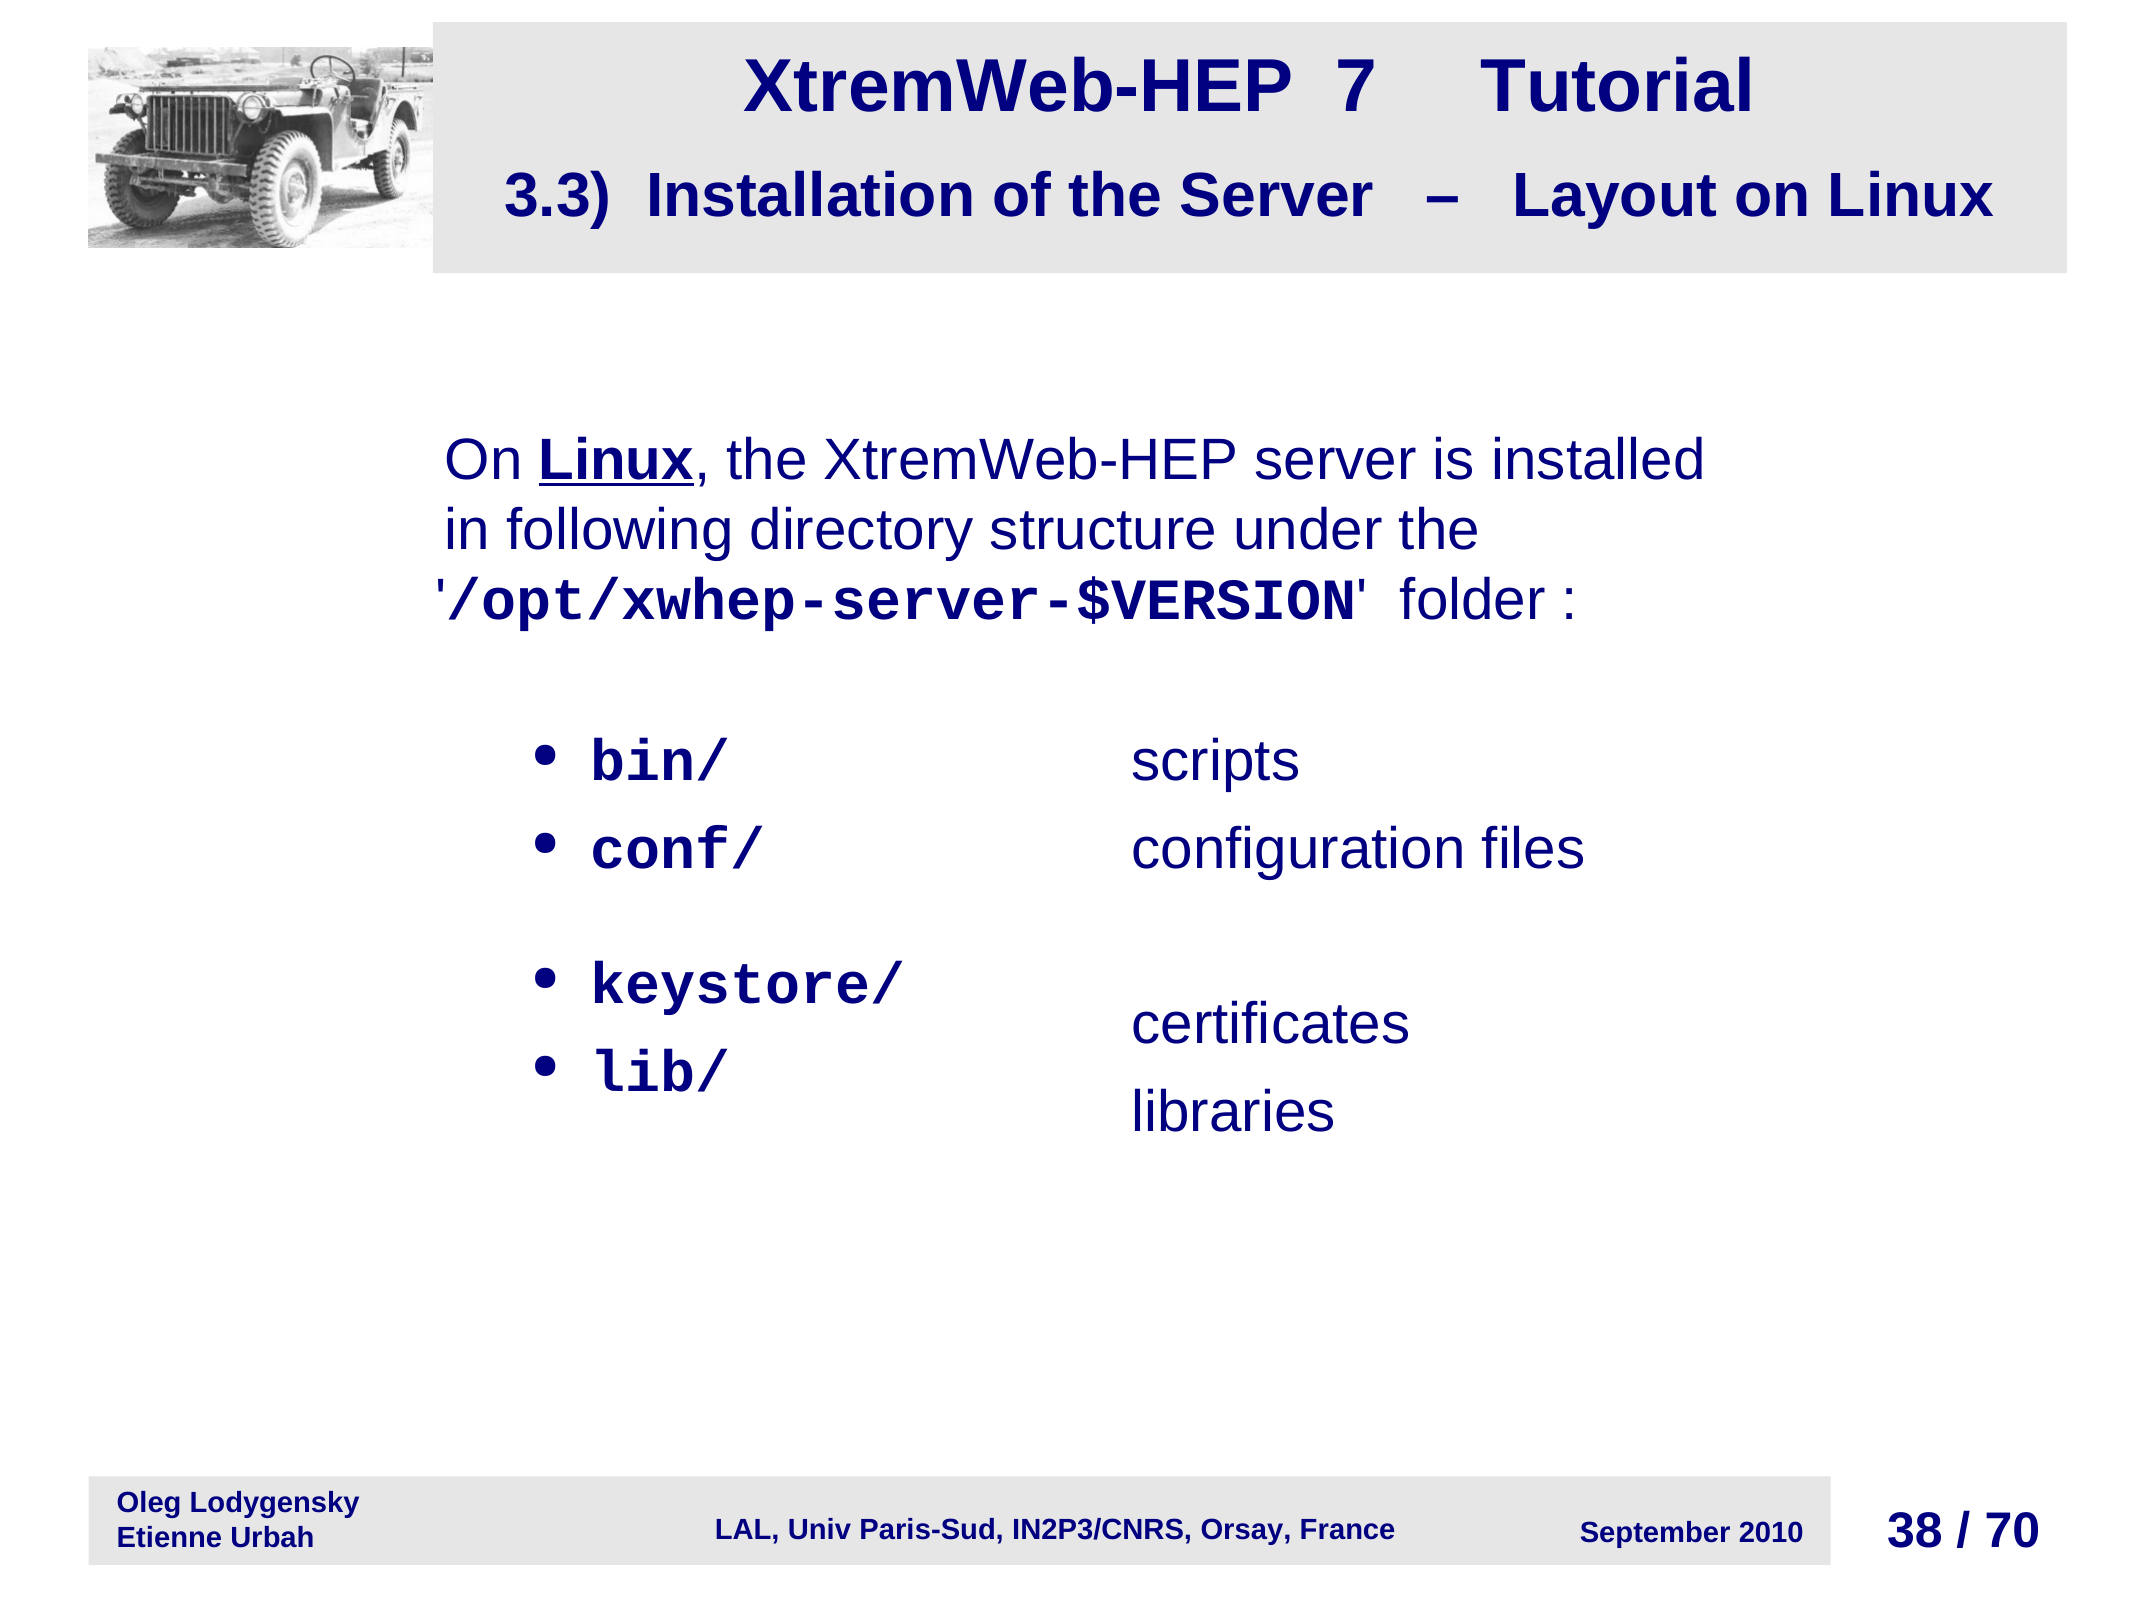

# 3.3) Installation of the Server – Layout on Linux
On Linux, the XtremWeb-HEP server is installed in following directory structure under the
'/opt/xwhep-server-$VERSION' folder :
bin/
conf/
keystore/
lib/
scripts
configuration files
certificates
libraries
38